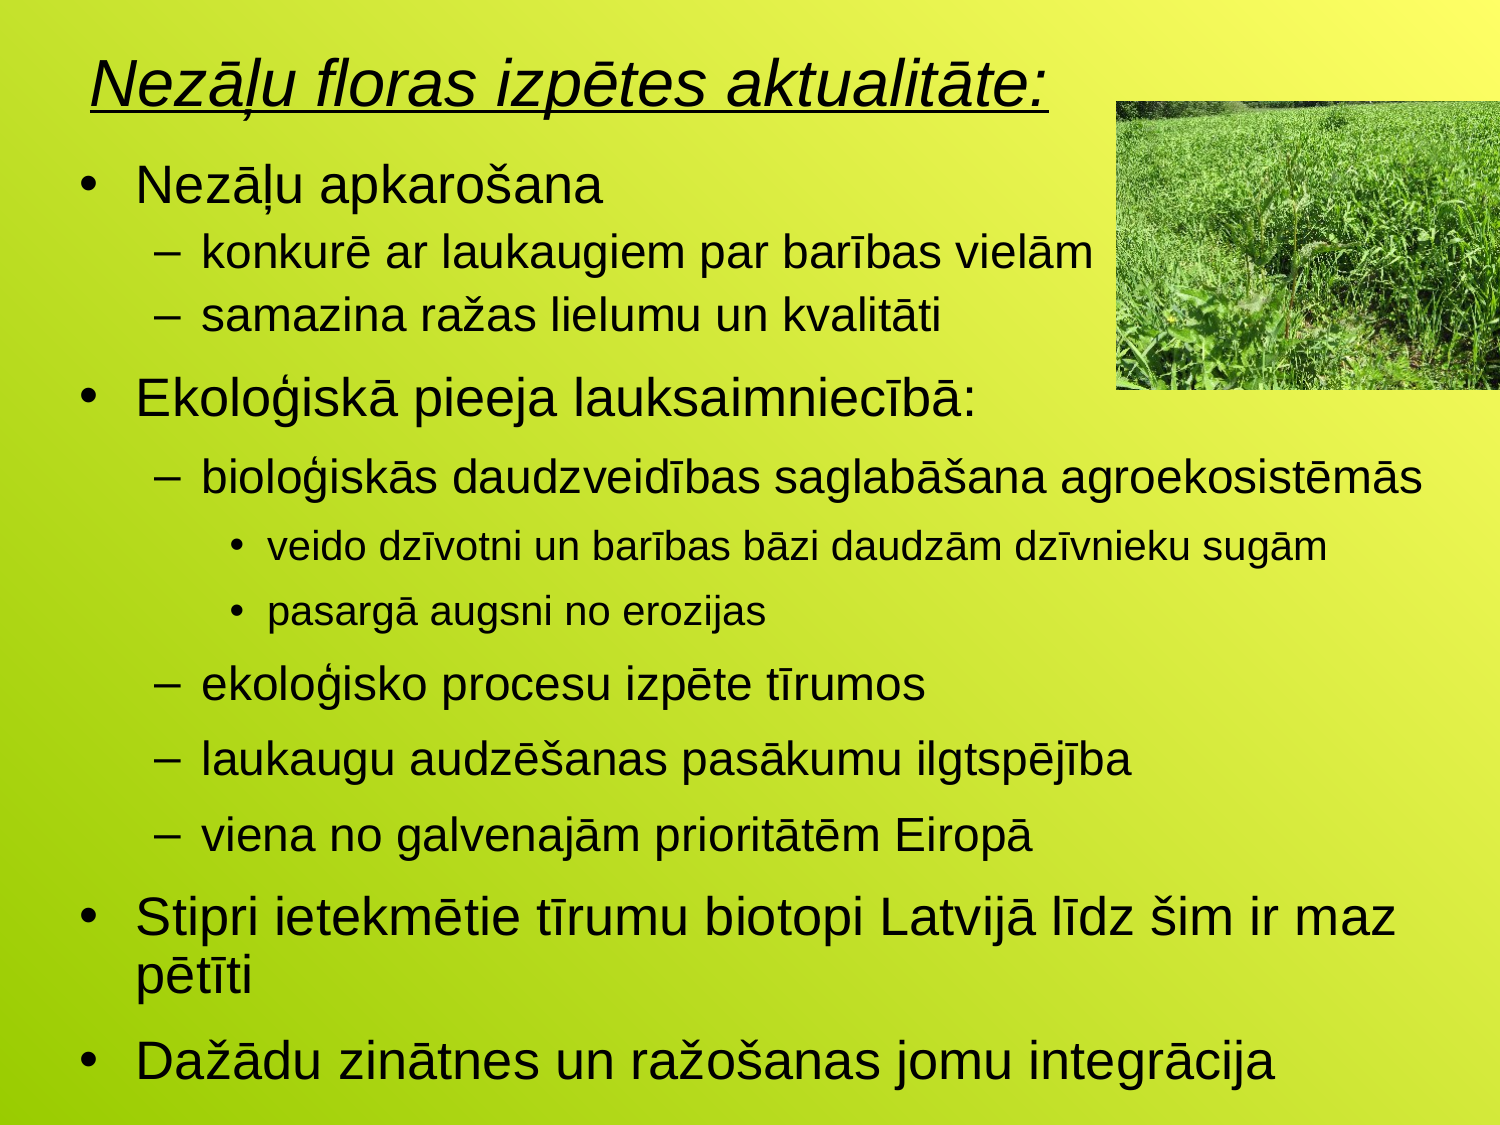

# Nezāļu floras izpētes aktualitāte:
Nezāļu apkarošana
konkurē ar laukaugiem par barības vielām
samazina ražas lielumu un kvalitāti
Ekoloģiskā pieeja lauksaimniecībā:
bioloģiskās daudzveidības saglabāšana agroekosistēmās
veido dzīvotni un barības bāzi daudzām dzīvnieku sugām
pasargā augsni no erozijas
ekoloģisko procesu izpēte tīrumos
laukaugu audzēšanas pasākumu ilgtspējība
viena no galvenajām prioritātēm Eiropā
Stipri ietekmētie tīrumu biotopi Latvijā līdz šim ir maz pētīti
Dažādu zinātnes un ražošanas jomu integrācija